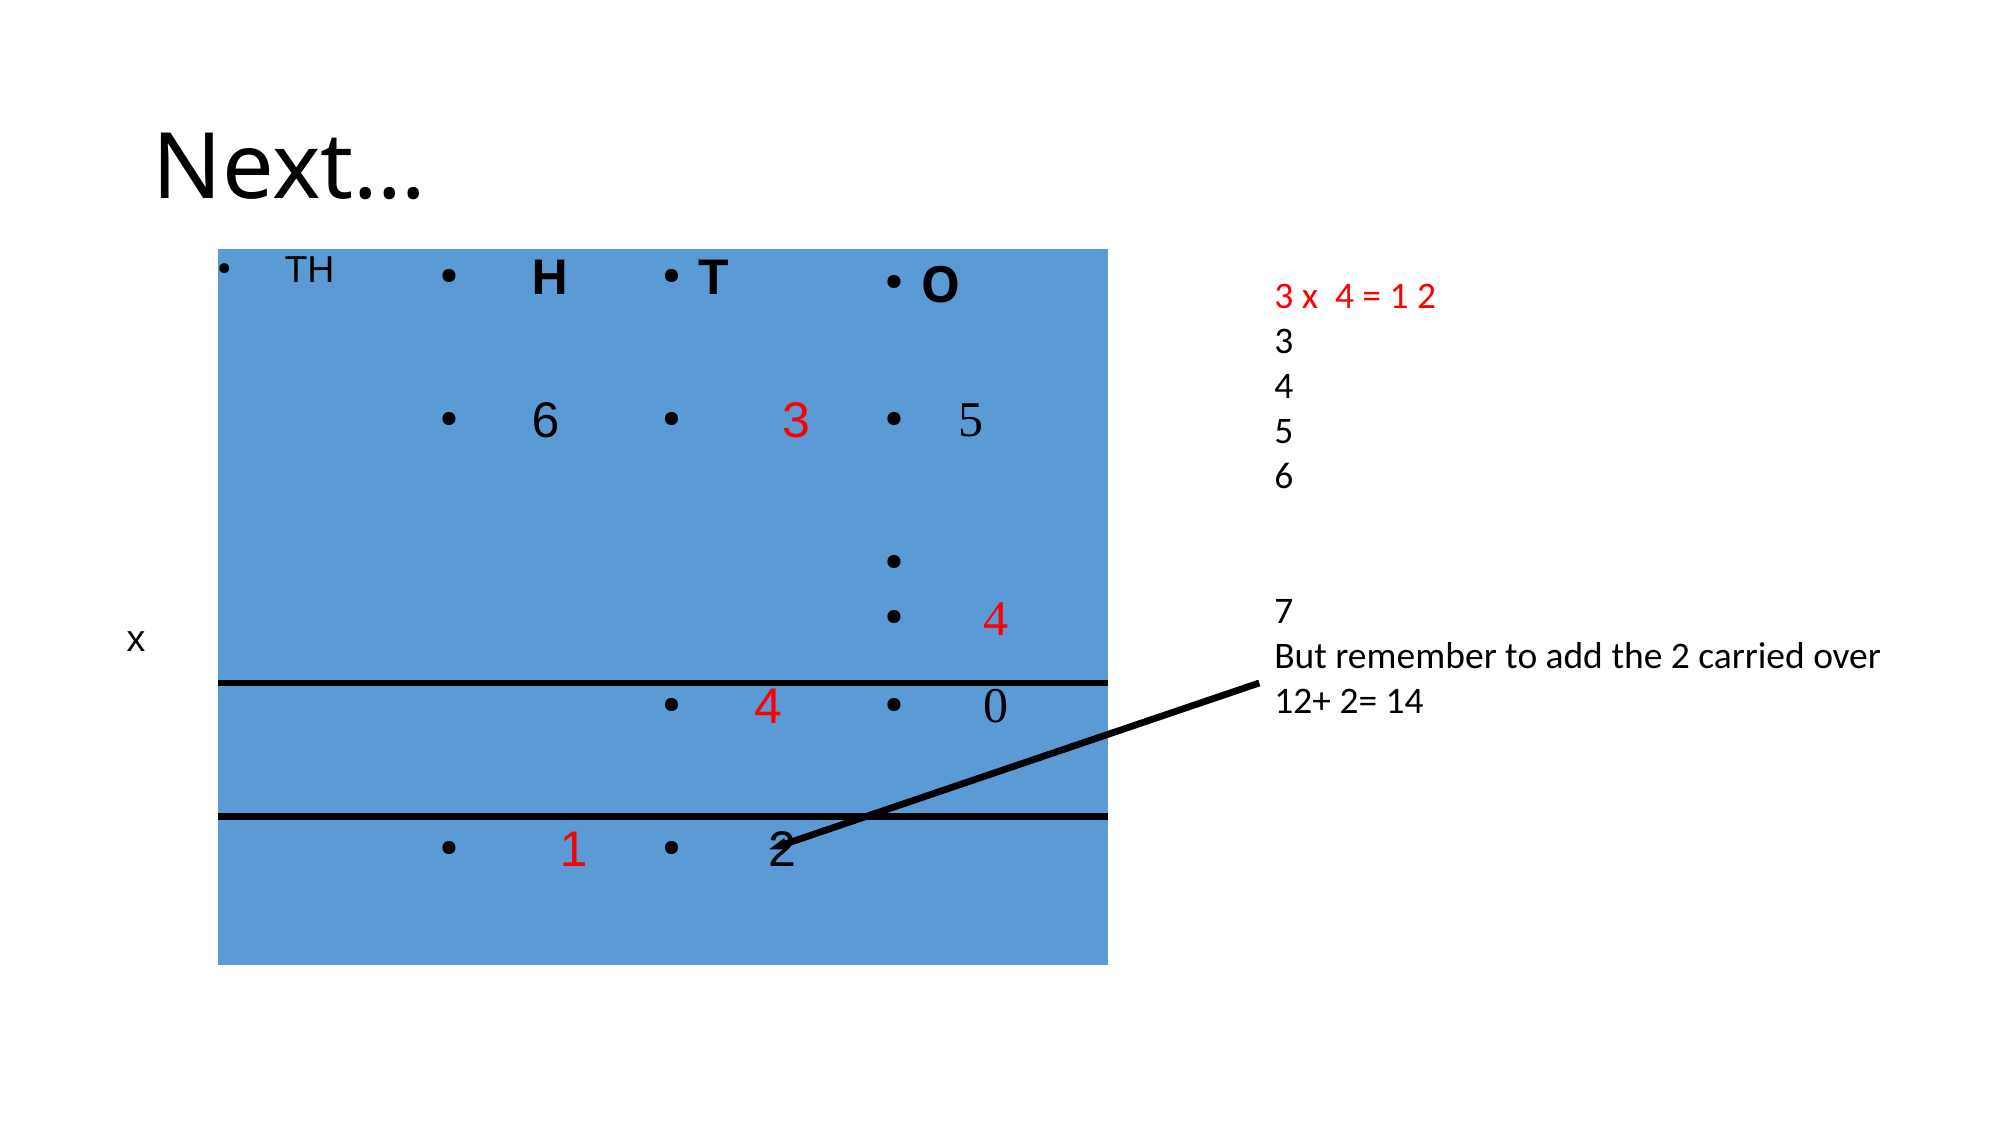

# Next…
| TH | H | T | O |
| --- | --- | --- | --- |
| | 6 | 3 | 5 |
| | | | 4 |
| | | 4 | 0 |
| | 1 | 2 | |
3 x 4 = 1 2
But remember to add the 2 carried over
12+ 2= 14
x